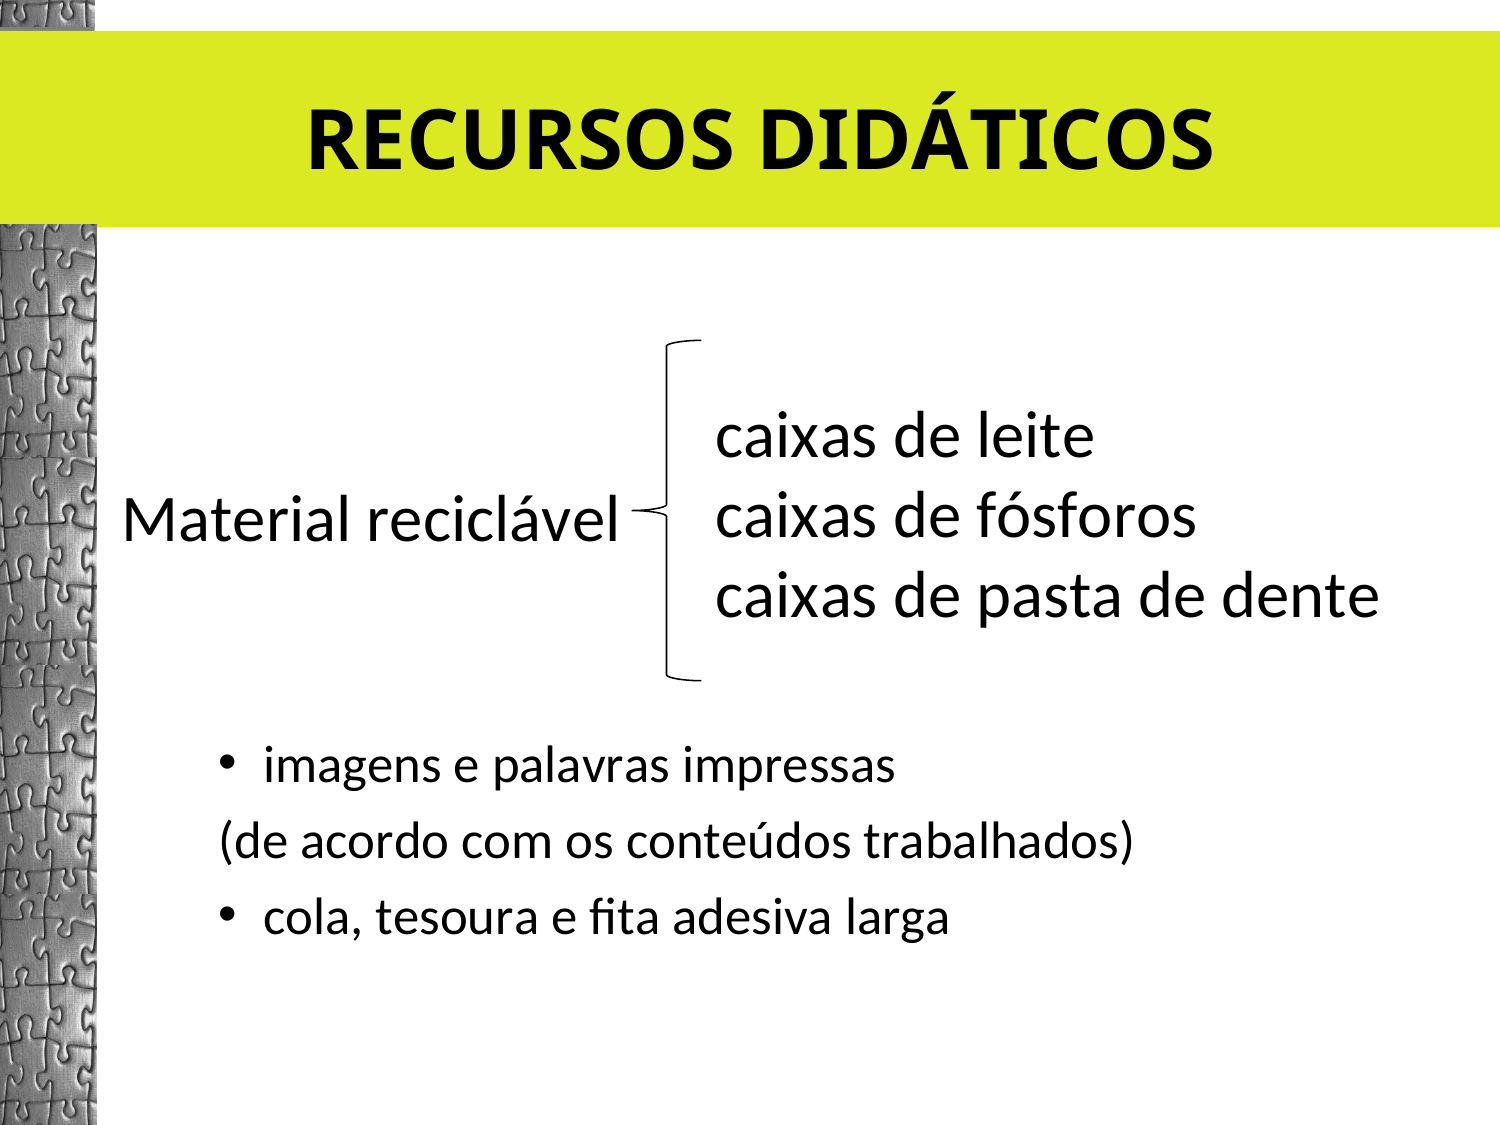

# RECURSOS DIDÁTICOS
caixas de leite
caixas de fósforos
caixas de pasta de dente
Material reciclável
imagens e palavras impressas
(de acordo com os conteúdos trabalhados)
cola, tesoura e fita adesiva larga